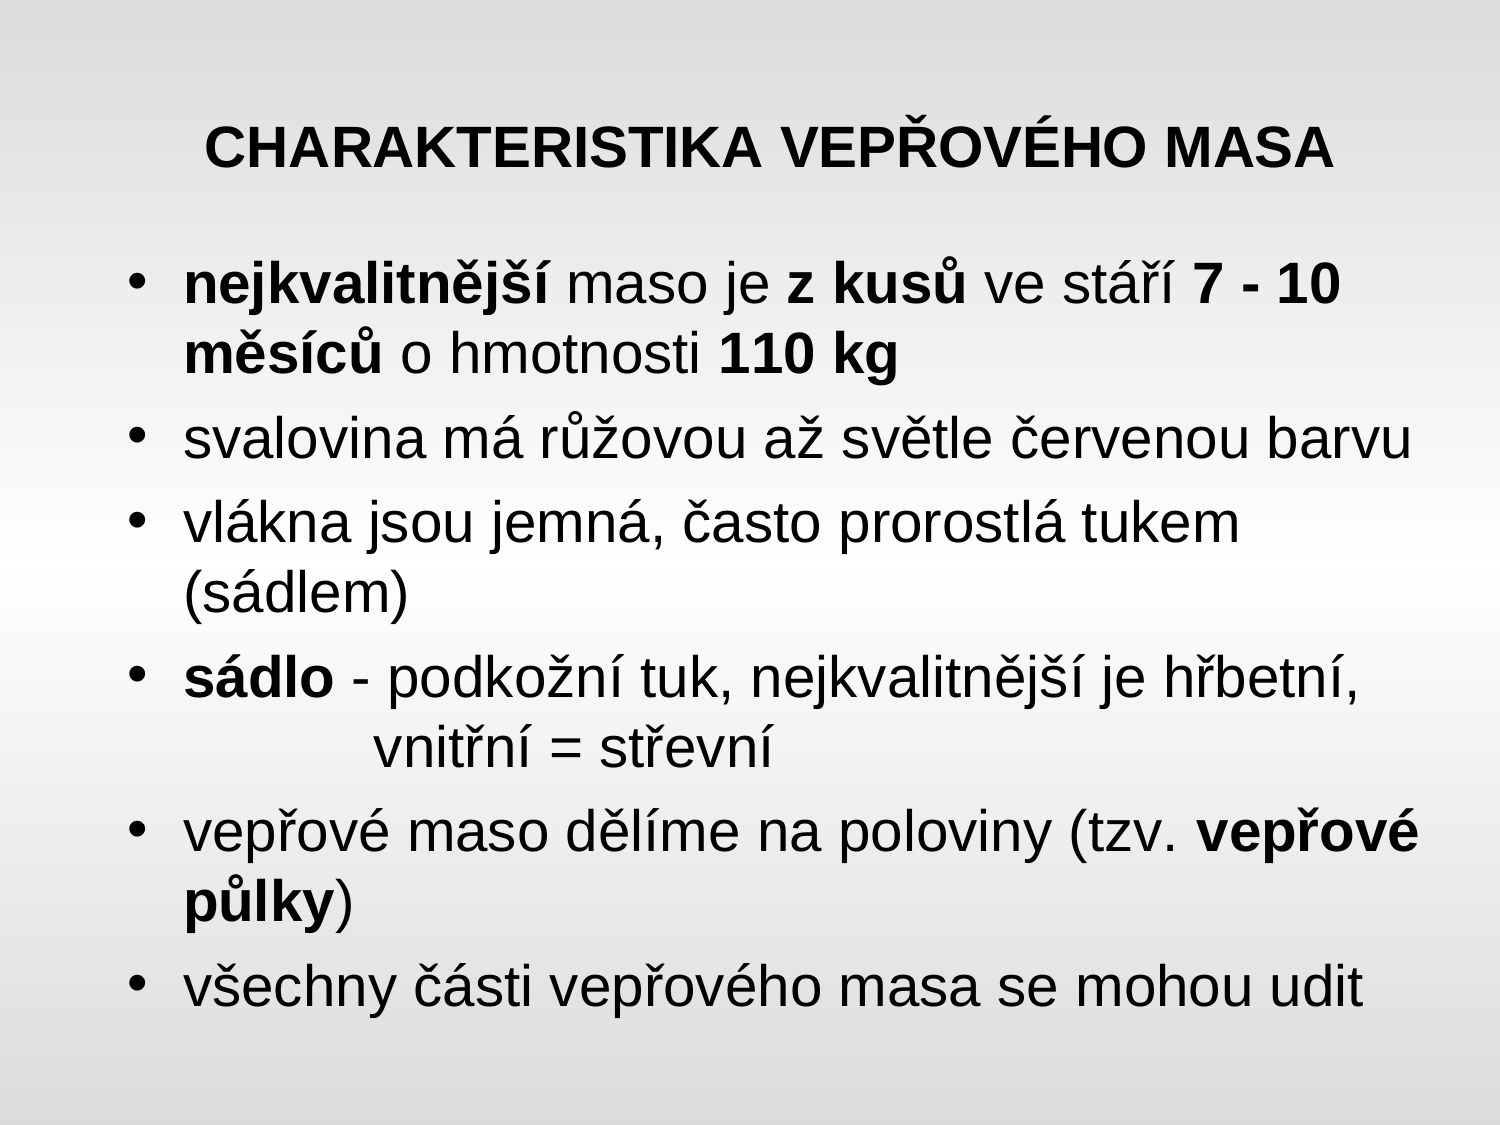

# CHARAKTERISTIKA VEPŘOVÉHO MASA
nejkvalitnější maso je z kusů ve stáří 7 - 10 měsíců o hmotnosti 110 kg
svalovina má růžovou až světle červenou barvu
vlákna jsou jemná, často prorostlá tukem (sádlem)
sádlo - podkožní tuk, nejkvalitnější je hřbetní, 	 vnitřní = střevní
vepřové maso dělíme na poloviny (tzv. vepřové půlky)
všechny části vepřového masa se mohou udit